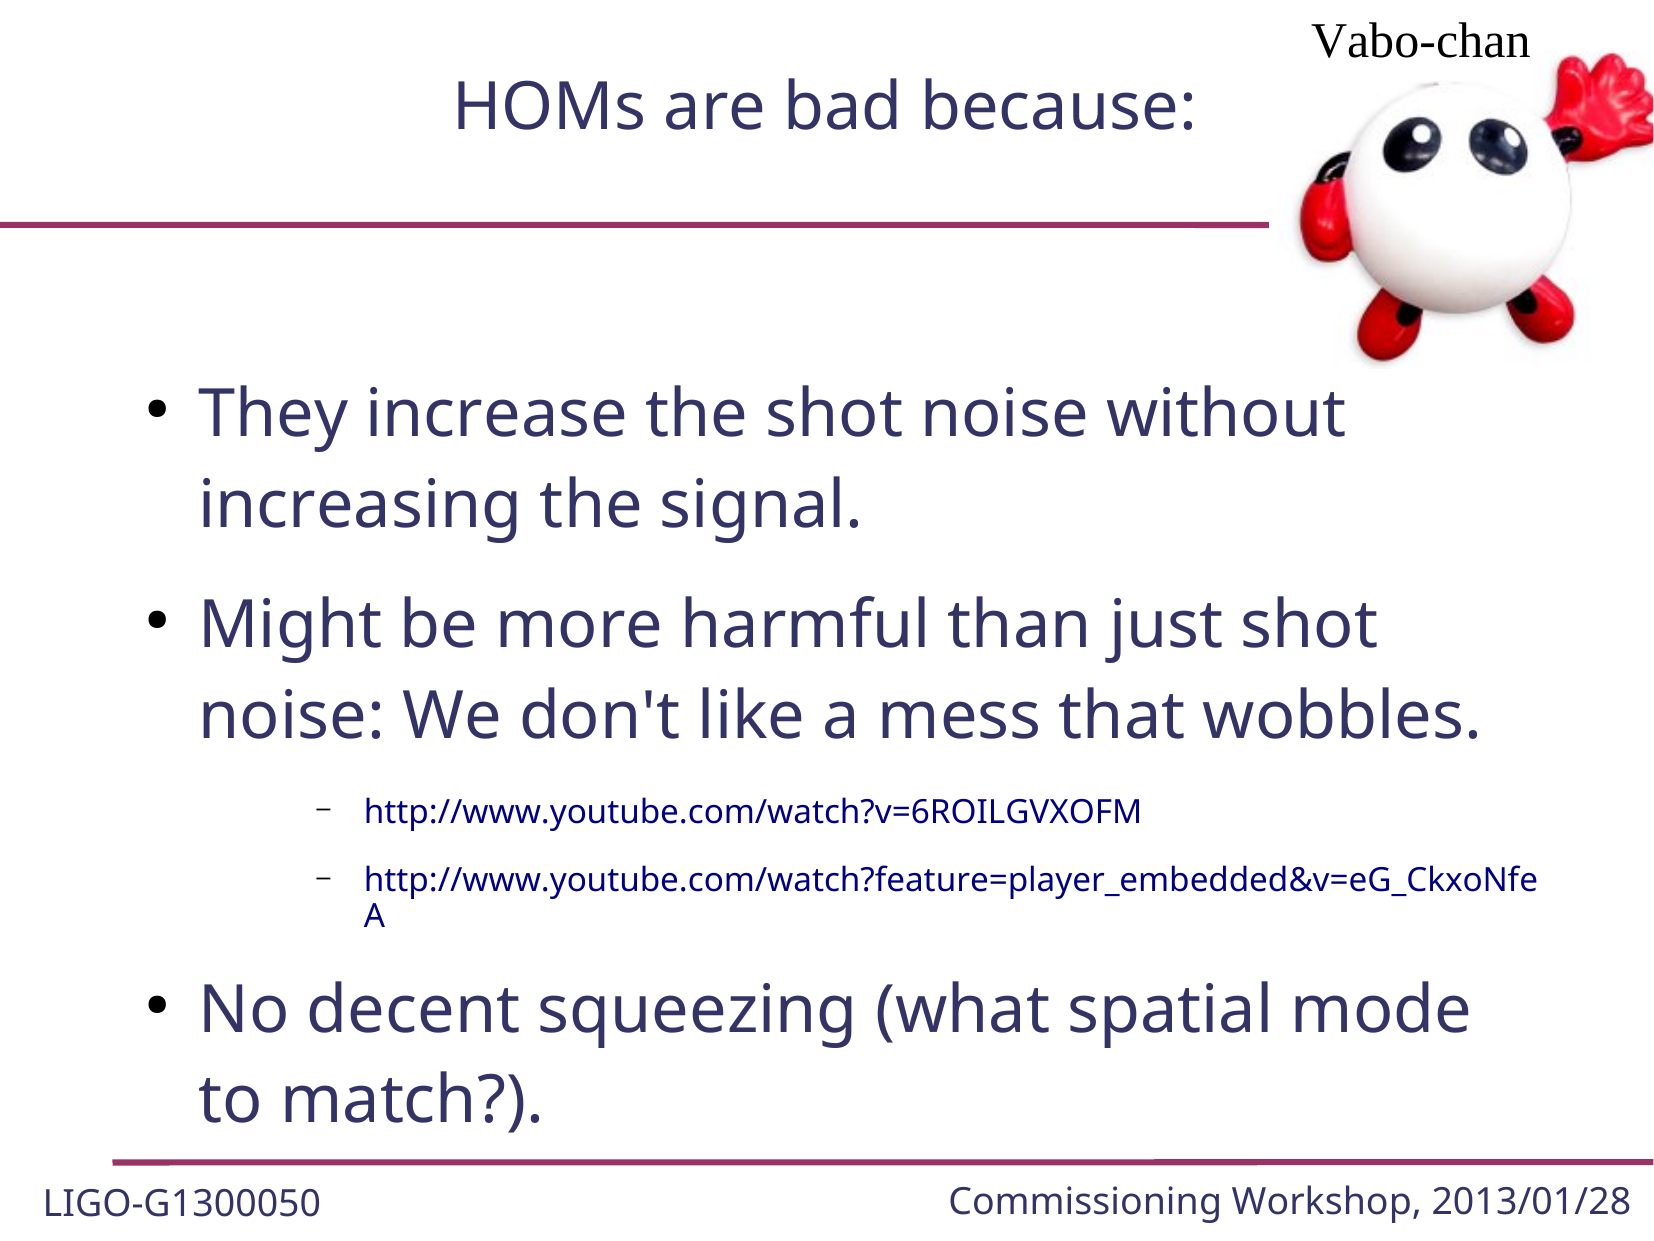

# HOMs are bad because:
Vabo-chan
They increase the shot noise without increasing the signal.
Might be more harmful than just shot noise: We don't like a mess that wobbles.
http://www.youtube.com/watch?v=6ROILGVXOFM
http://www.youtube.com/watch?feature=player_embedded&v=eG_CkxoNfeA
No decent squeezing (what spatial mode to match?).